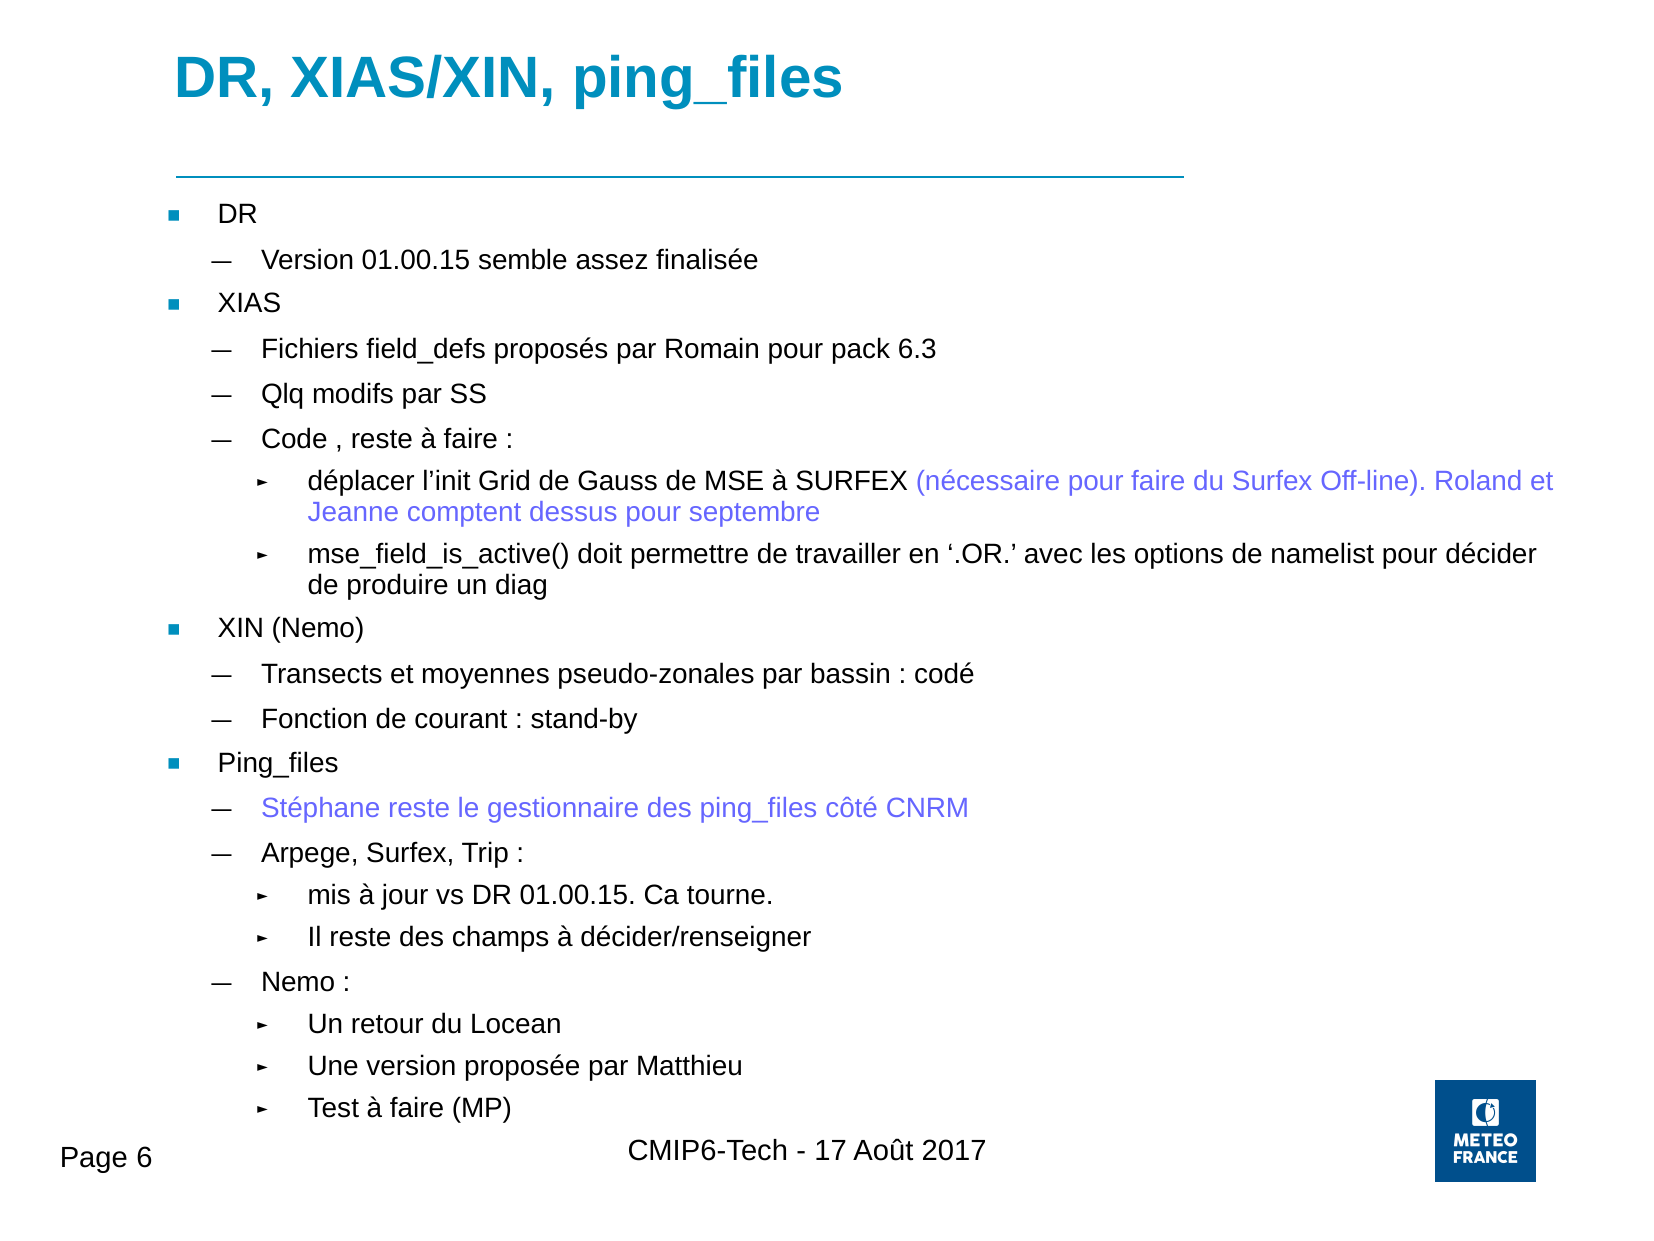

# DR, XIAS/XIN, ping_files
DR
Version 01.00.15 semble assez finalisée
XIAS
Fichiers field_defs proposés par Romain pour pack 6.3
Qlq modifs par SS
Code , reste à faire :
déplacer l’init Grid de Gauss de MSE à SURFEX (nécessaire pour faire du Surfex Off-line). Roland et Jeanne comptent dessus pour septembre
mse_field_is_active() doit permettre de travailler en ‘.OR.’ avec les options de namelist pour décider de produire un diag
XIN (Nemo)
Transects et moyennes pseudo-zonales par bassin : codé
Fonction de courant : stand-by
Ping_files
Stéphane reste le gestionnaire des ping_files côté CNRM
Arpege, Surfex, Trip :
mis à jour vs DR 01.00.15. Ca tourne.
Il reste des champs à décider/renseigner
Nemo :
Un retour du Locean
Une version proposée par Matthieu
Test à faire (MP)
CMIP6-Tech - 17 Août 2017
6